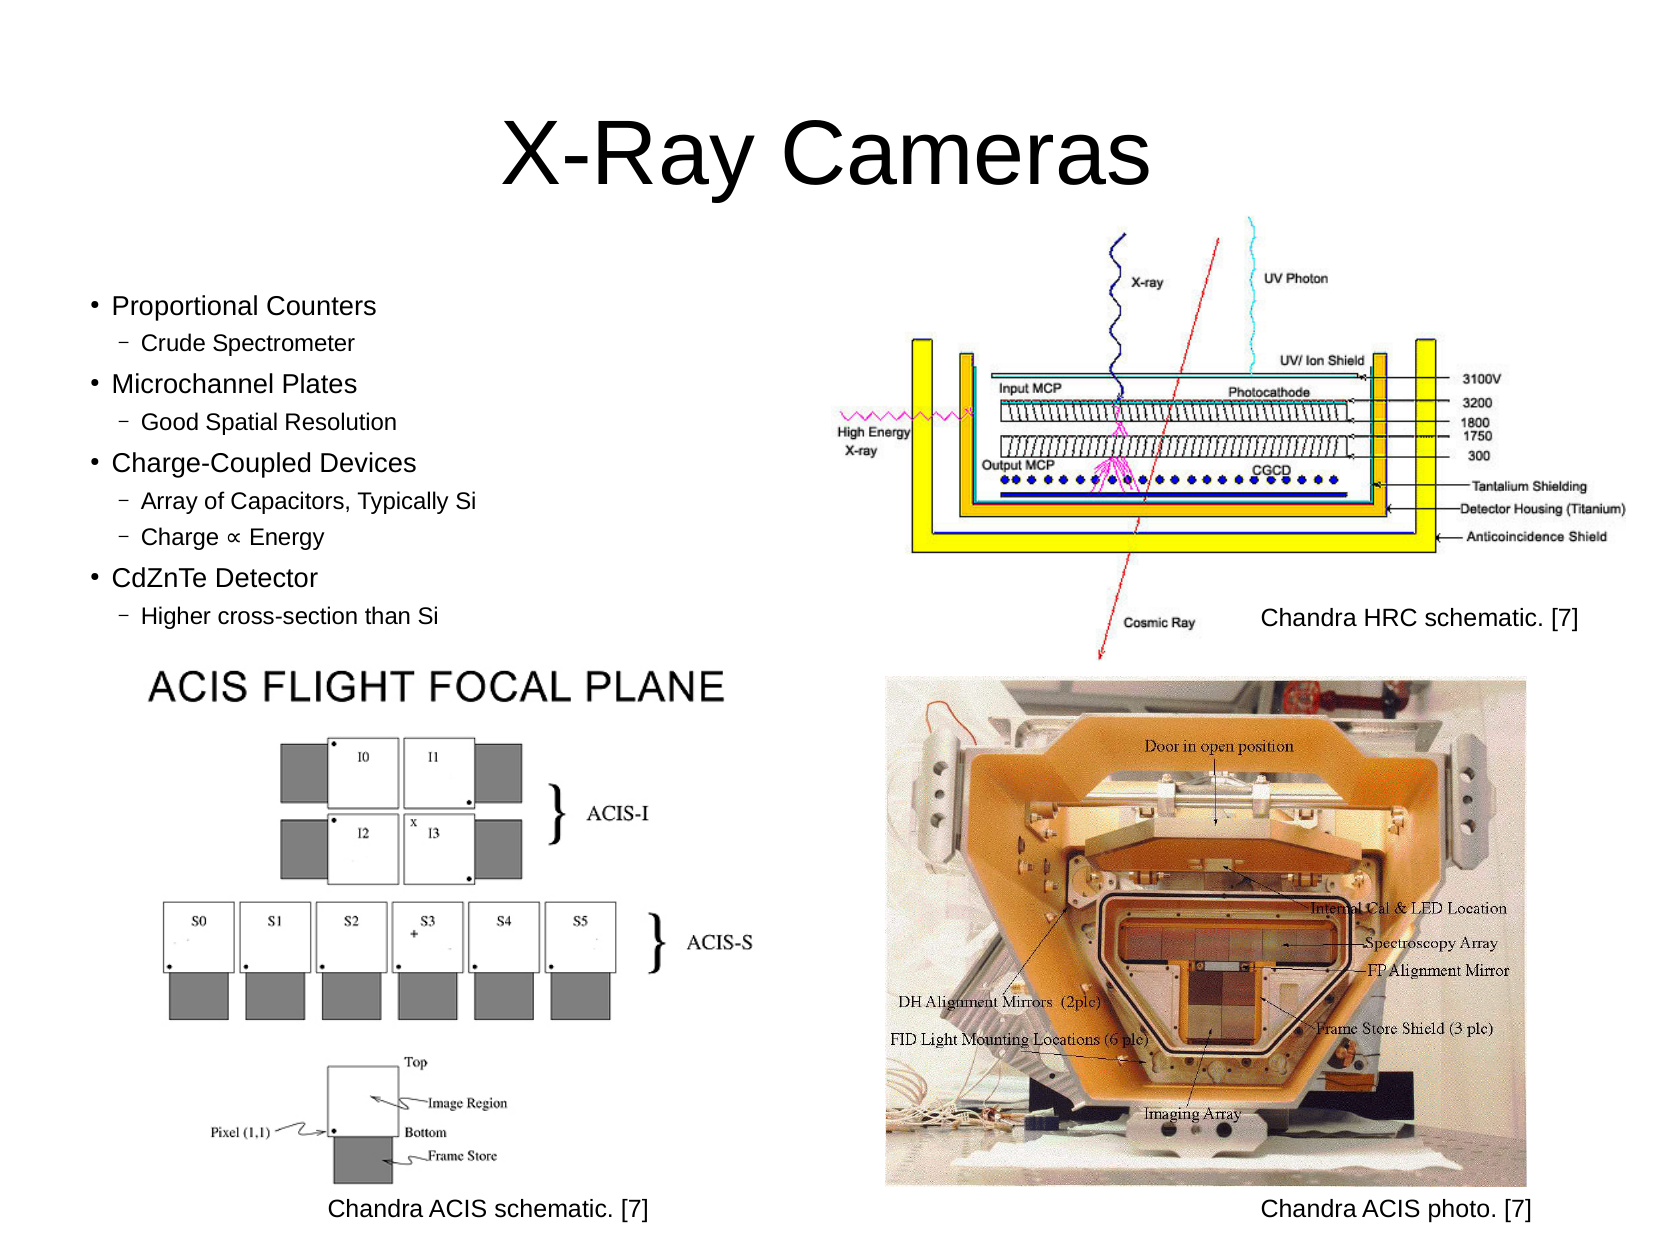

# X-Ray Cameras
Proportional Counters
Crude Spectrometer
Microchannel Plates
Good Spatial Resolution
Charge-Coupled Devices
Array of Capacitors, Typically Si
Charge ∝ Energy
CdZnTe Detector
Higher cross-section than Si
Chandra HRC schematic. [7]
Chandra ACIS photo. [7]
Chandra ACIS schematic. [7]